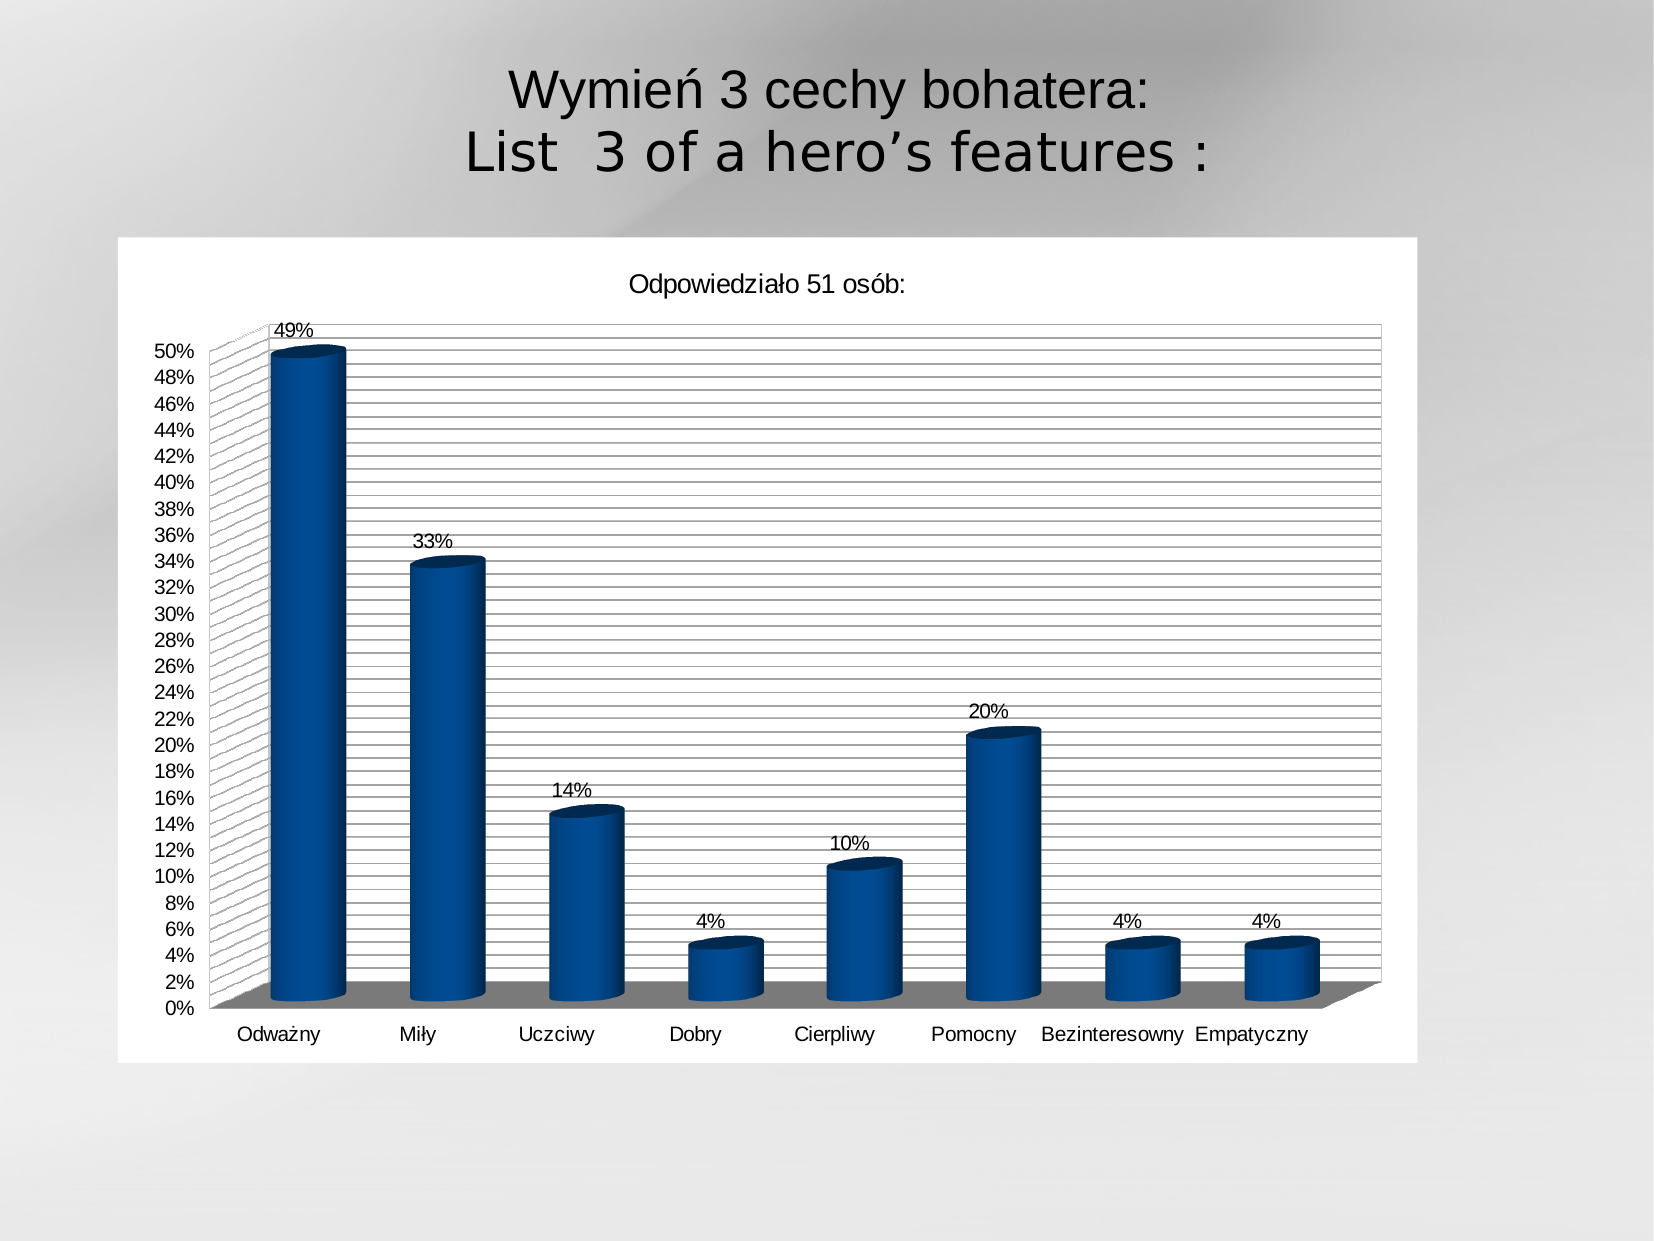

# Wymień 3 cechy bohatera: List 3 of a hero’s features :
[unsupported chart]